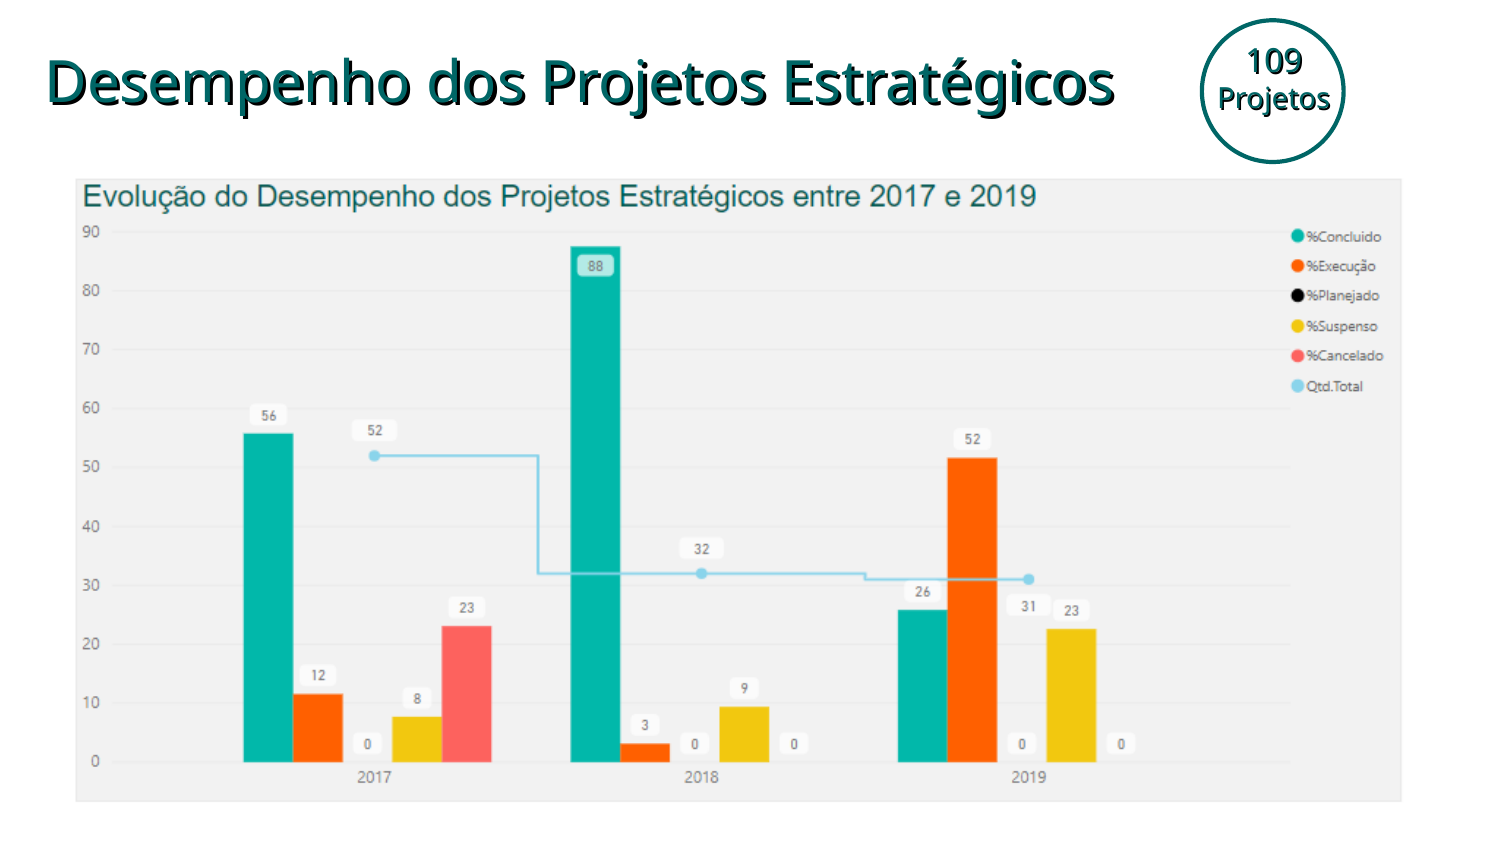

# Desempenho dos Projetos Estratégicos
109
Projetos